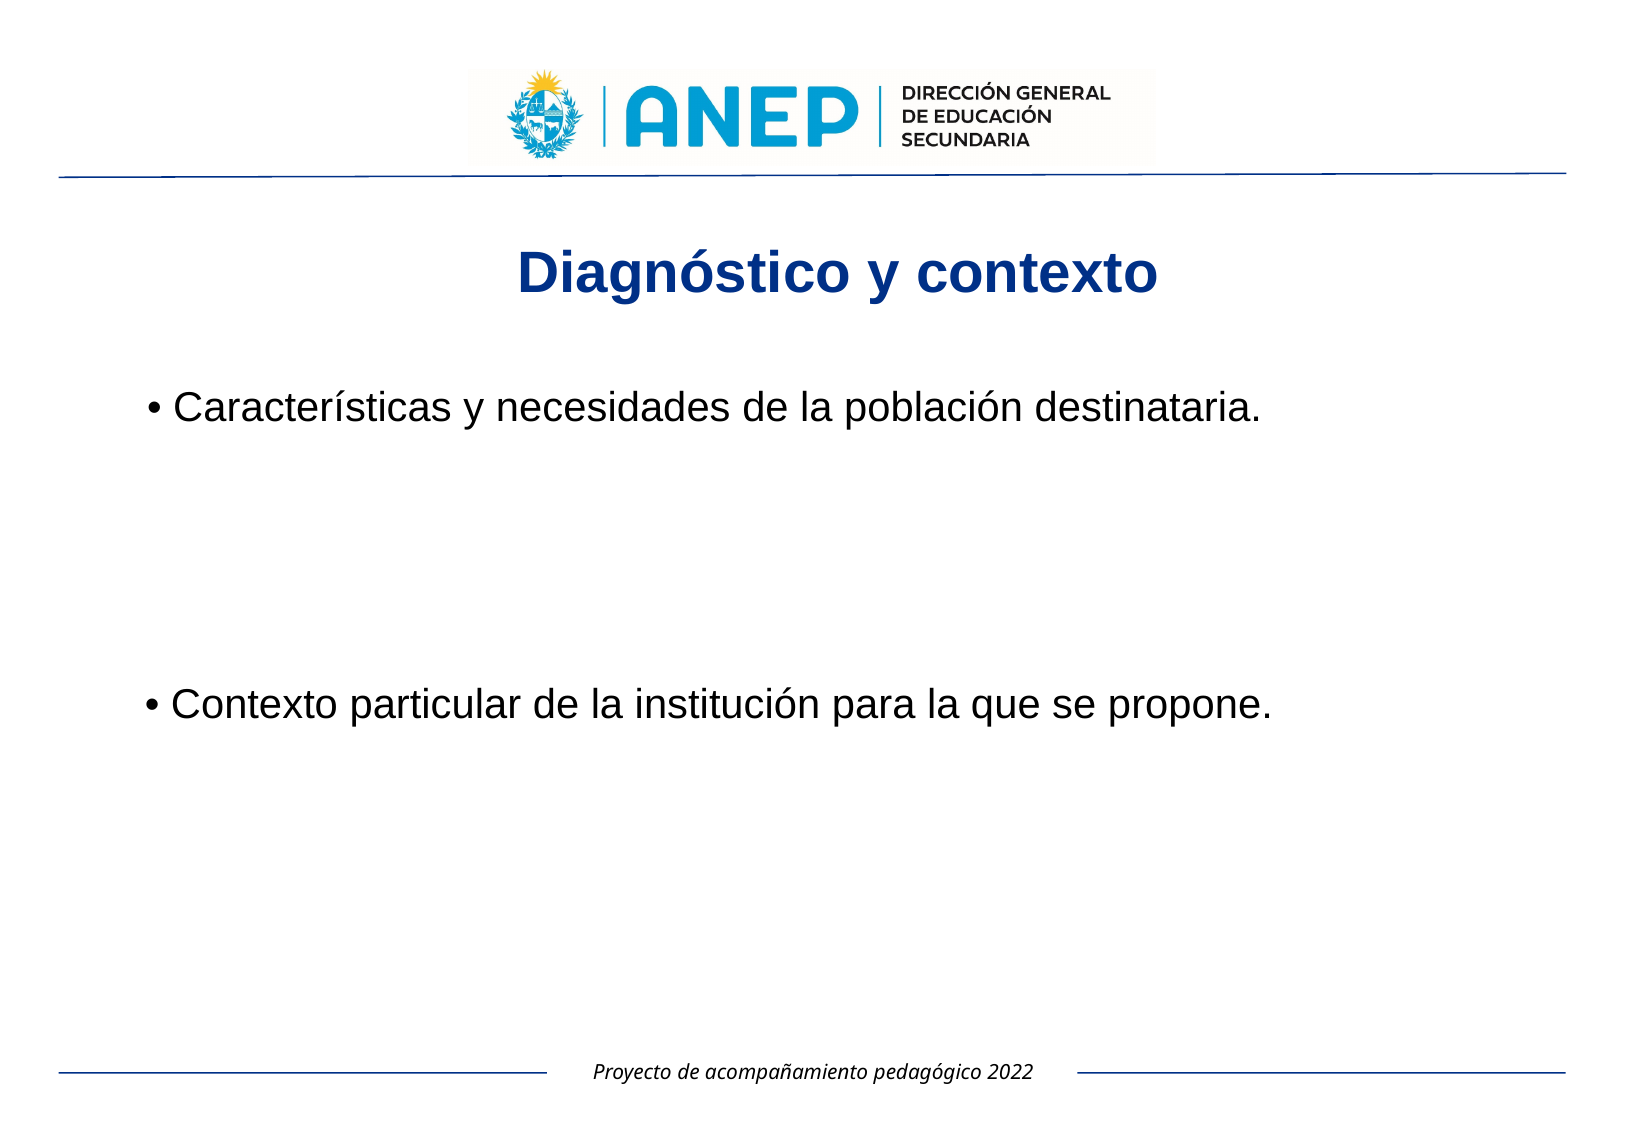

Diagnóstico y contexto
# • Características y necesidades de la población destinataria.
• Contexto particular de la institución para la que se propone.
Proyecto de acompañamiento pedagógico 2022